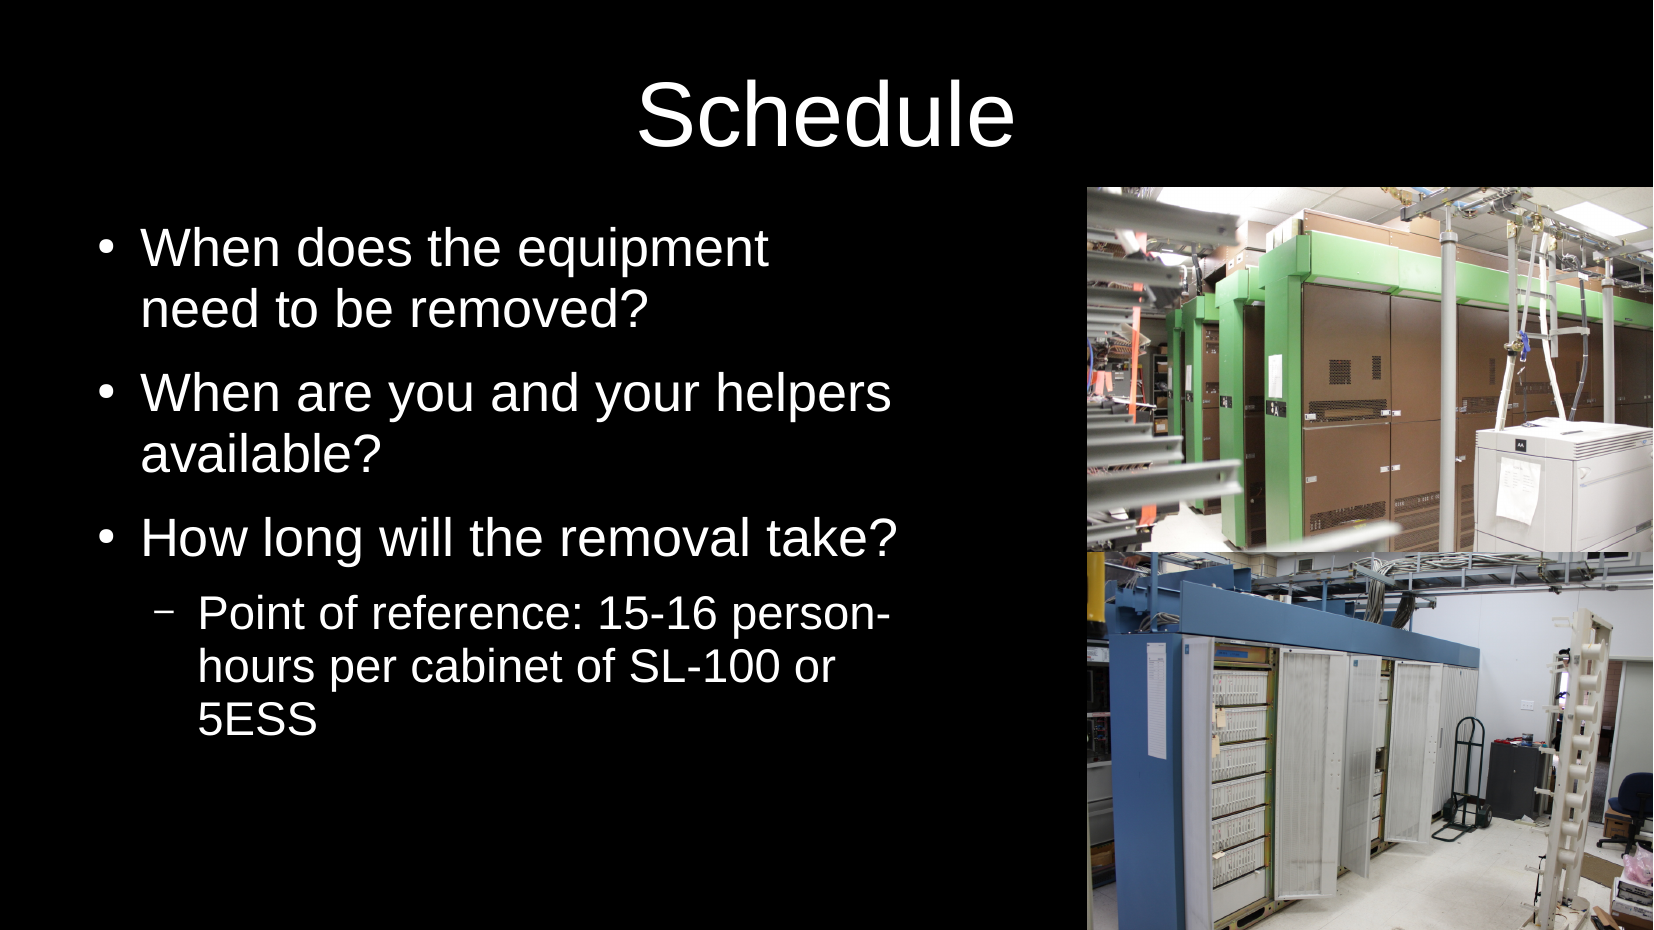

# Schedule
When does the equipment need to be removed?
When are you and your helpers available?
How long will the removal take?
Point of reference: 15-16 person-hours per cabinet of SL-100 or 5ESS